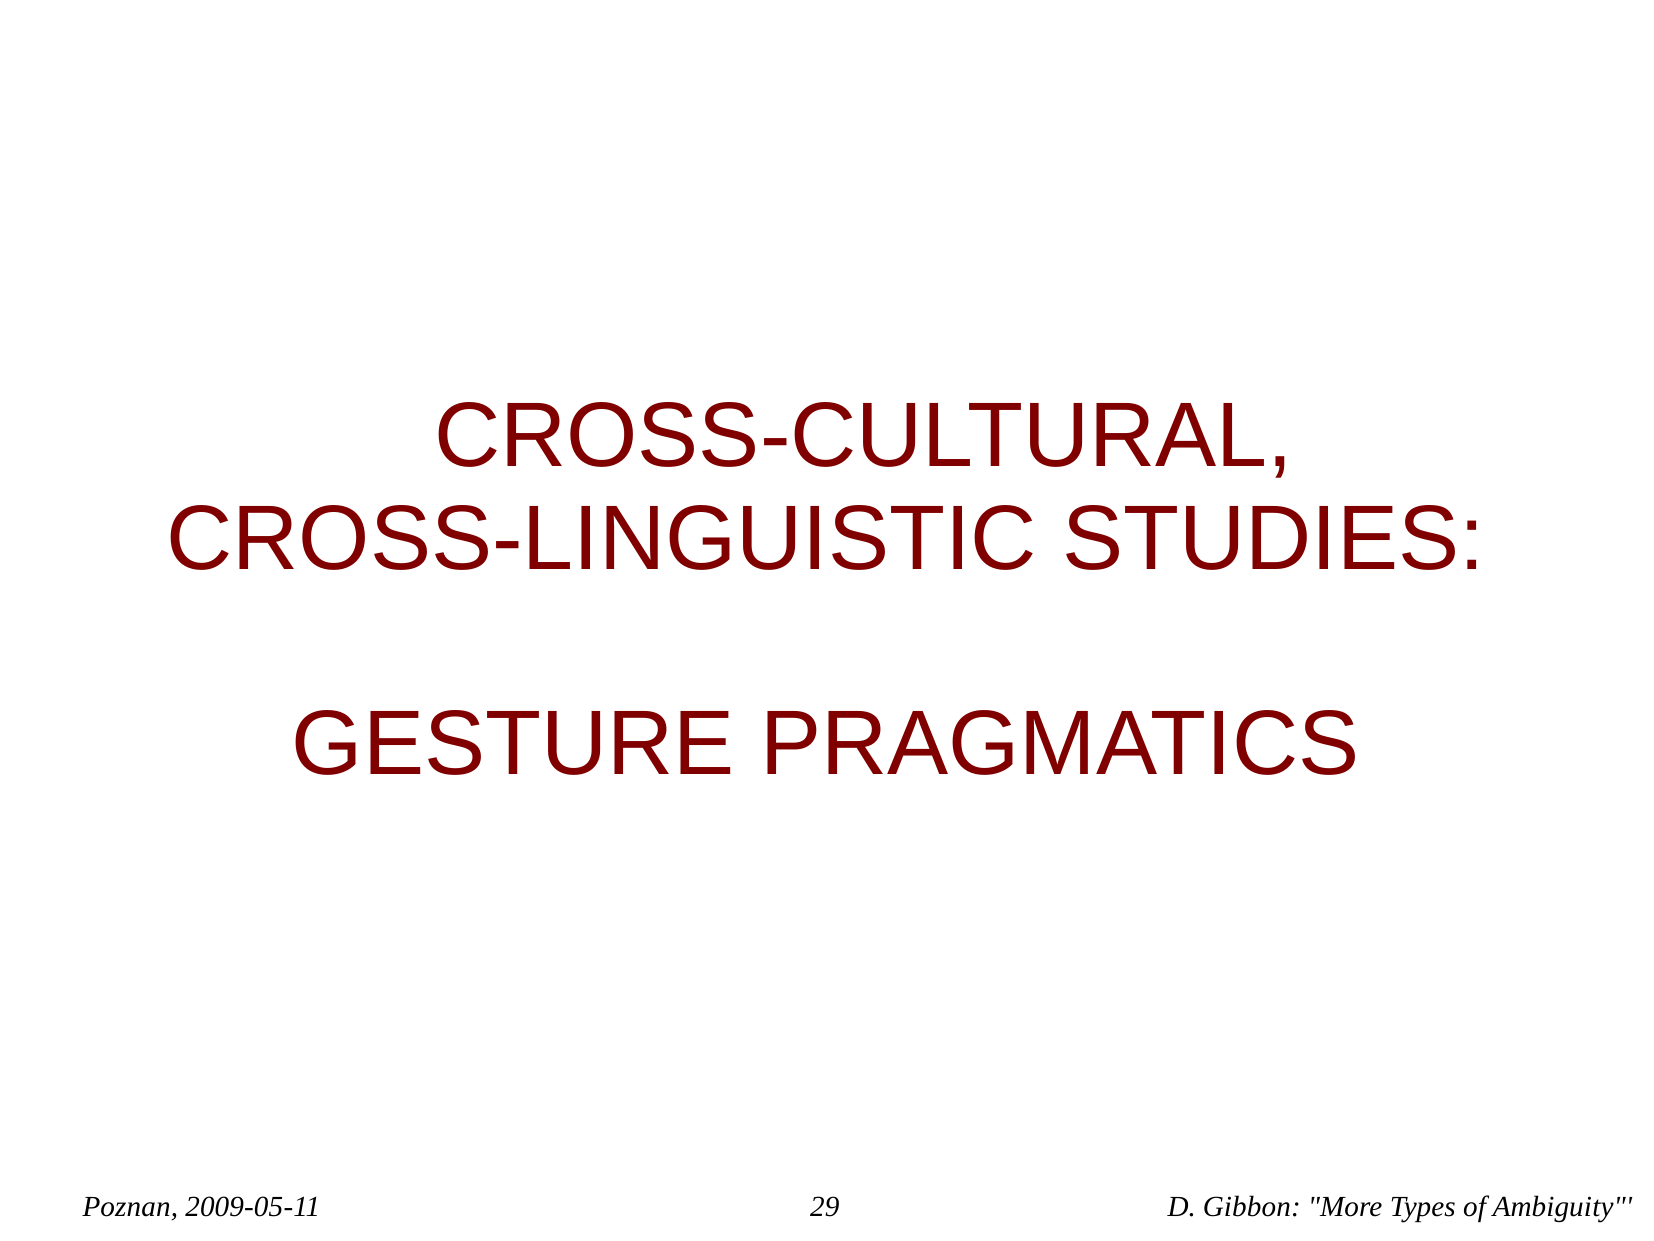

# CROSS-CULTURAL, CROSS-LINGUISTIC STUDIES: GESTURE PRAGMATICS
Poznan, 2009-05-11
29
D. Gibbon: "More Types of Ambiguity"'